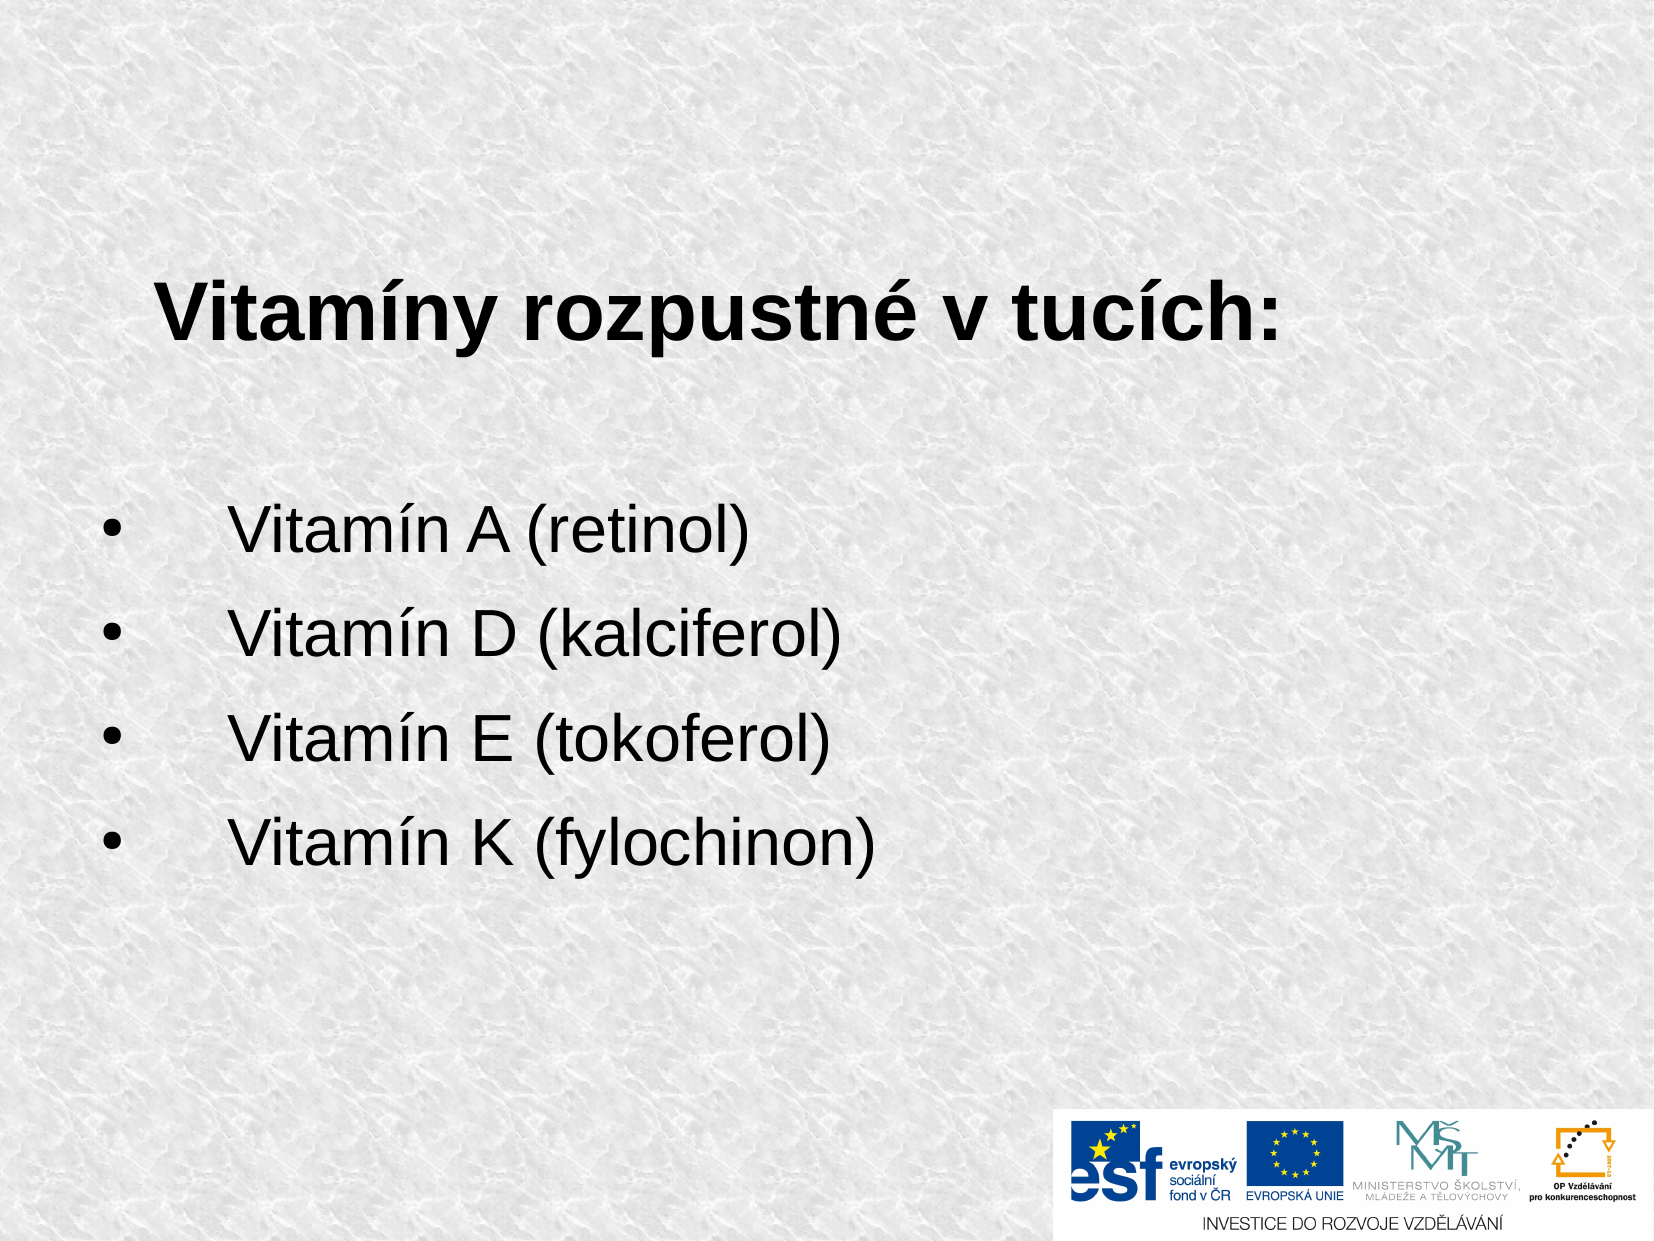

# Vitamíny rozpustné v tucích:
 Vitamín A (retinol)
 Vitamín D (kalciferol)
 Vitamín E (tokoferol)
 Vitamín K (fylochinon)